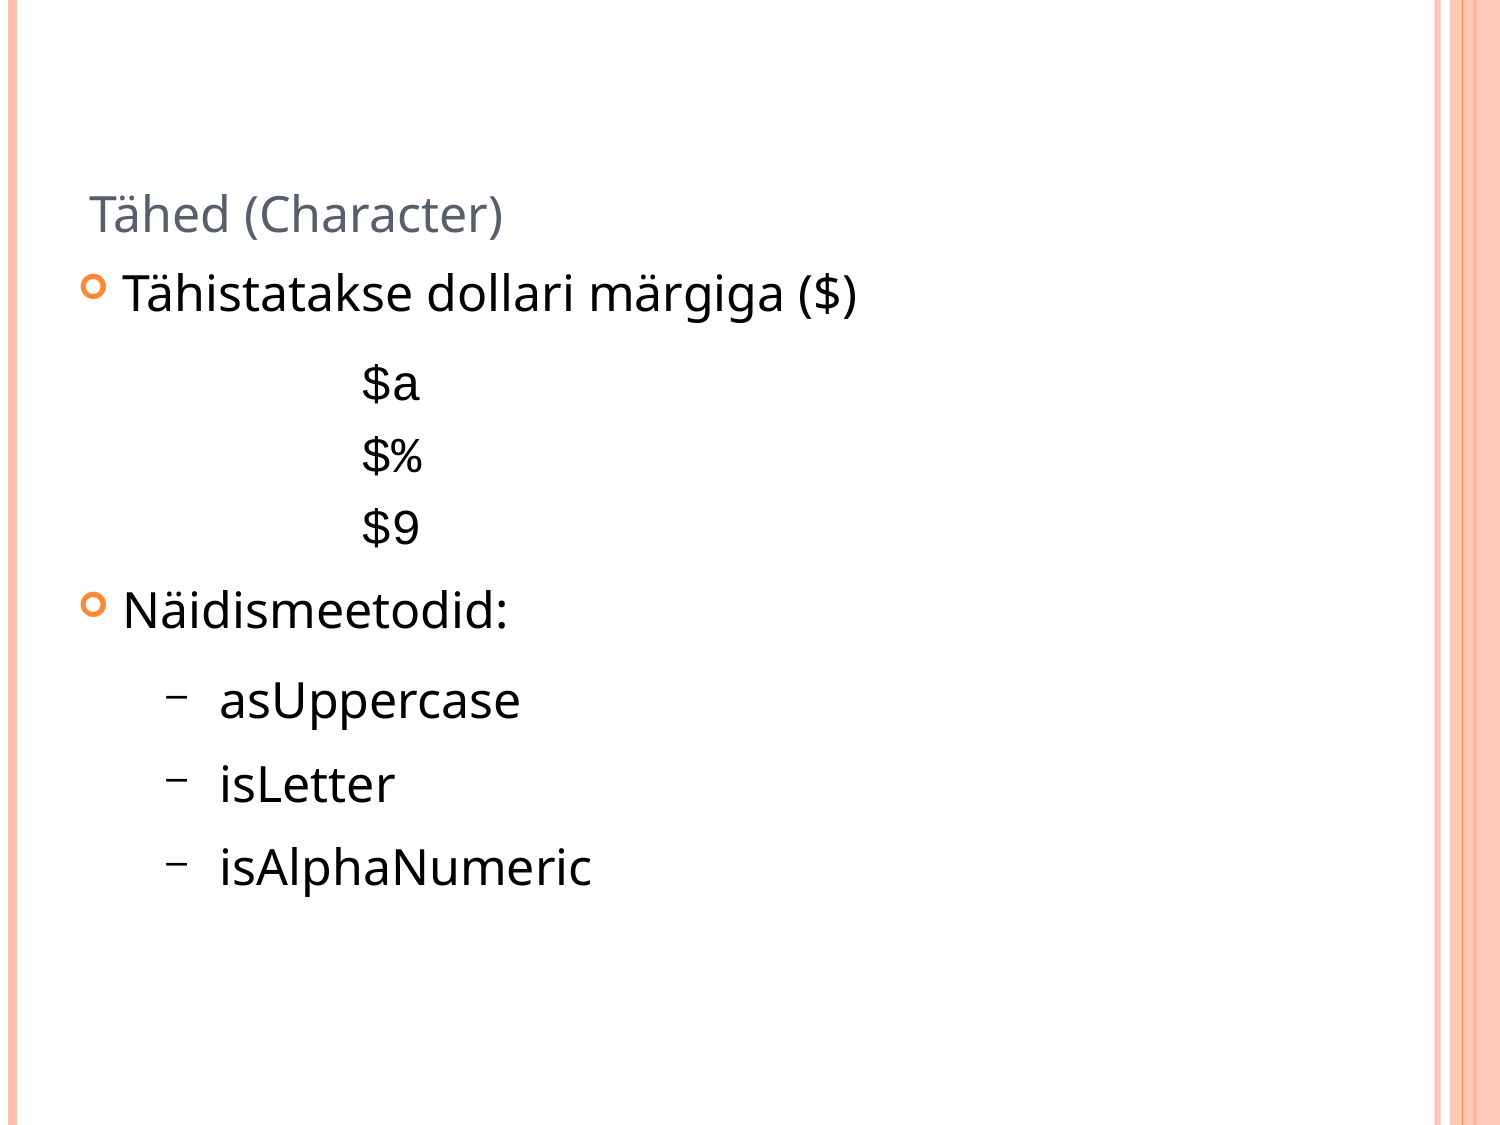

# Tähed (Character)
Tähistatakse dollari märgiga ($)
$a
$%
$9
Näidismeetodid:
asUppercase
isLetter
isAlphaNumeric